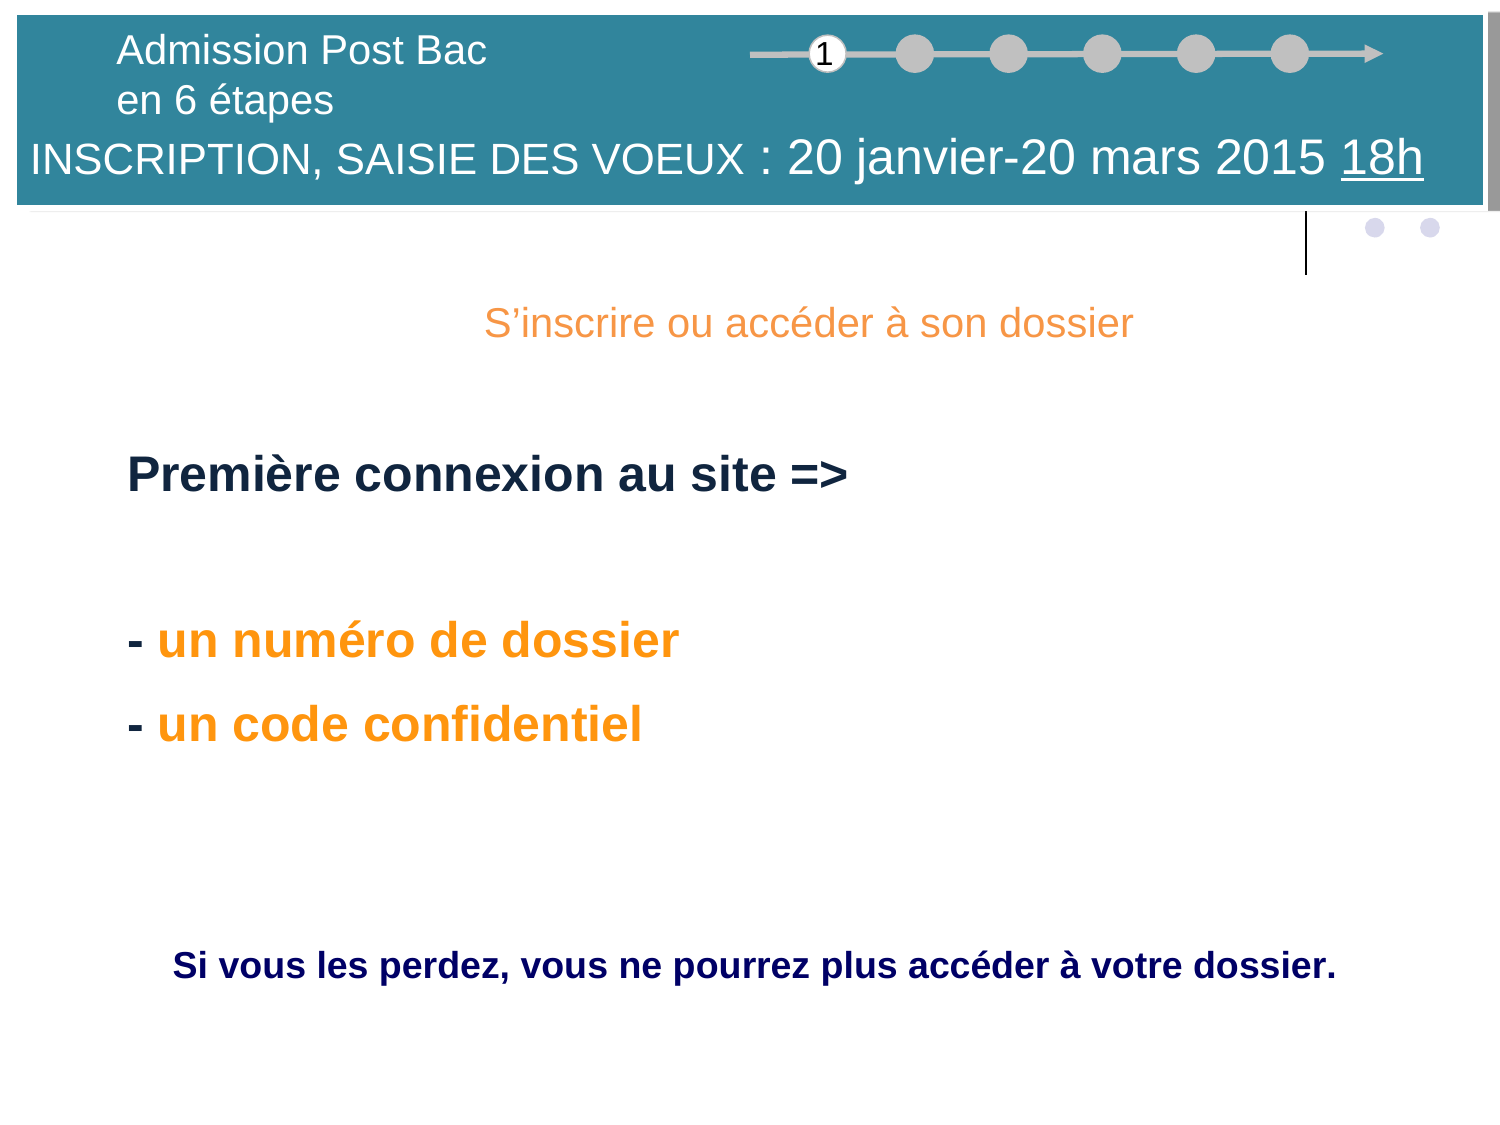

Admission Post Bac
en 6 étape
Admission Post Bac
en 6 étapes
1
1 inscription - saisie des vœux
INSCRIPTION, SAISIE DES VOEUX : 20 janvier-20 mars 2015 18h
S’inscrire ou accéder à son dossier
Première connexion au site =>
- un numéro de dossier
- un code confidentiel
Si vous les perdez, vous ne pourrez plus accéder à votre dossier.